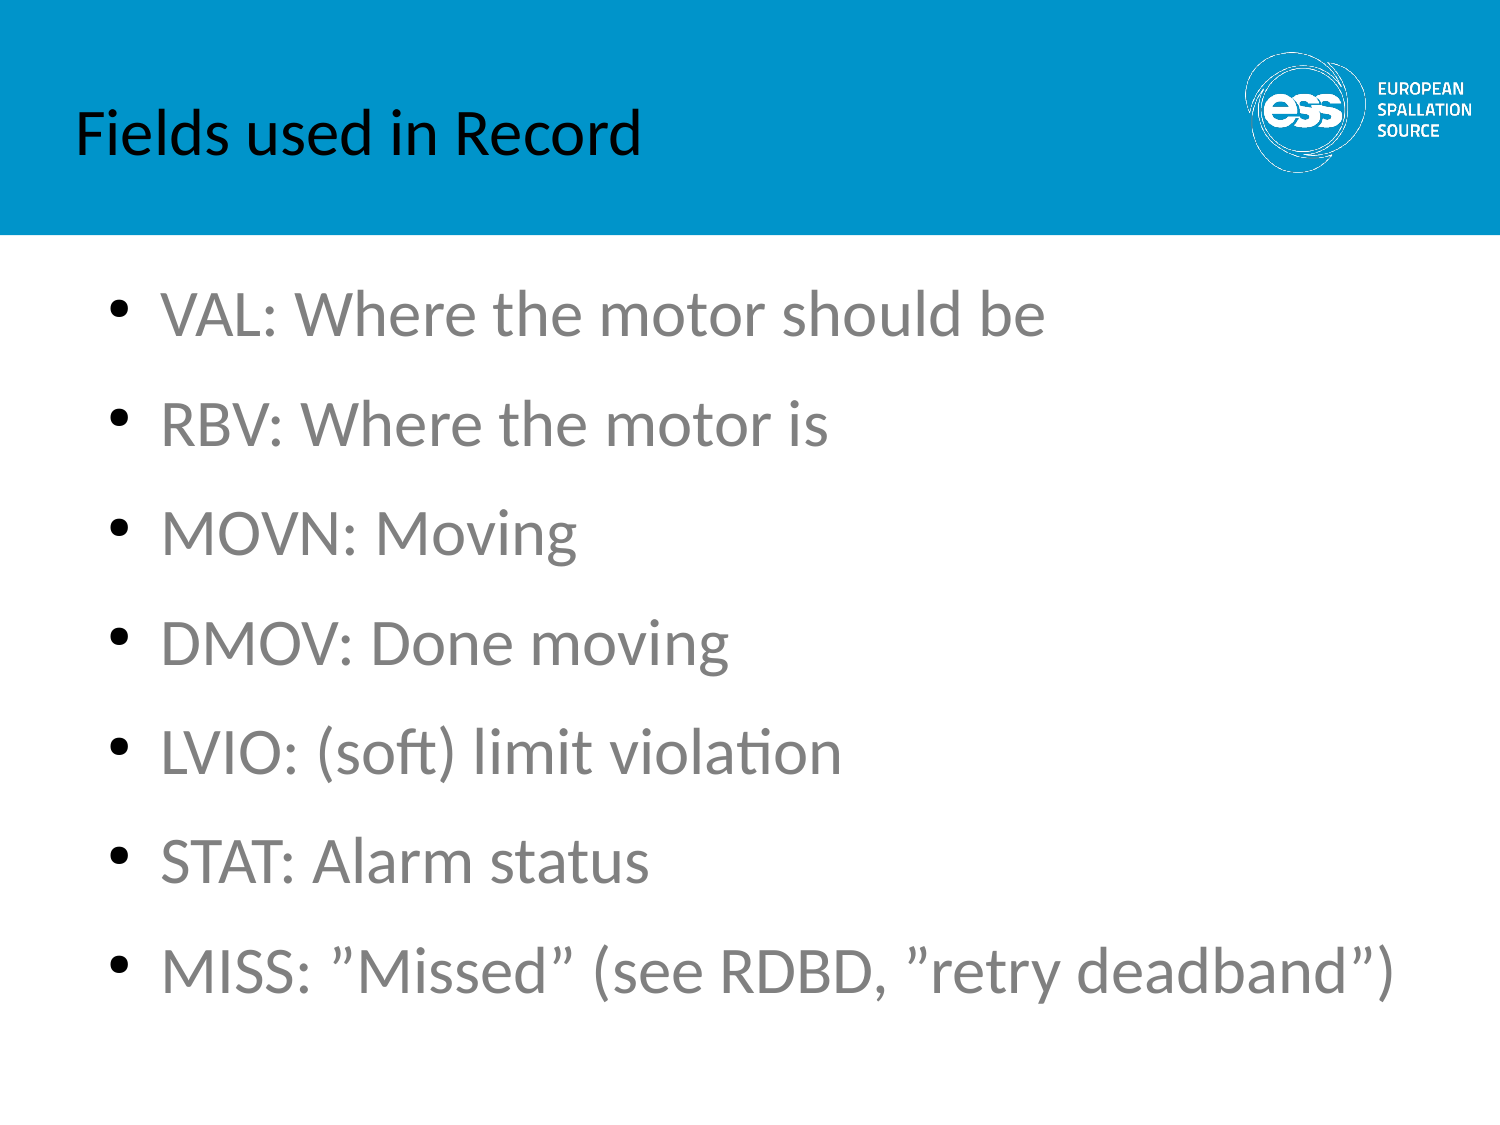

# Fields used in Record
VAL: Where the motor should be
RBV: Where the motor is
MOVN: Moving
DMOV: Done moving
LVIO: (soft) limit violation
STAT: Alarm status
MISS: ”Missed” (see RDBD, ”retry deadband”)